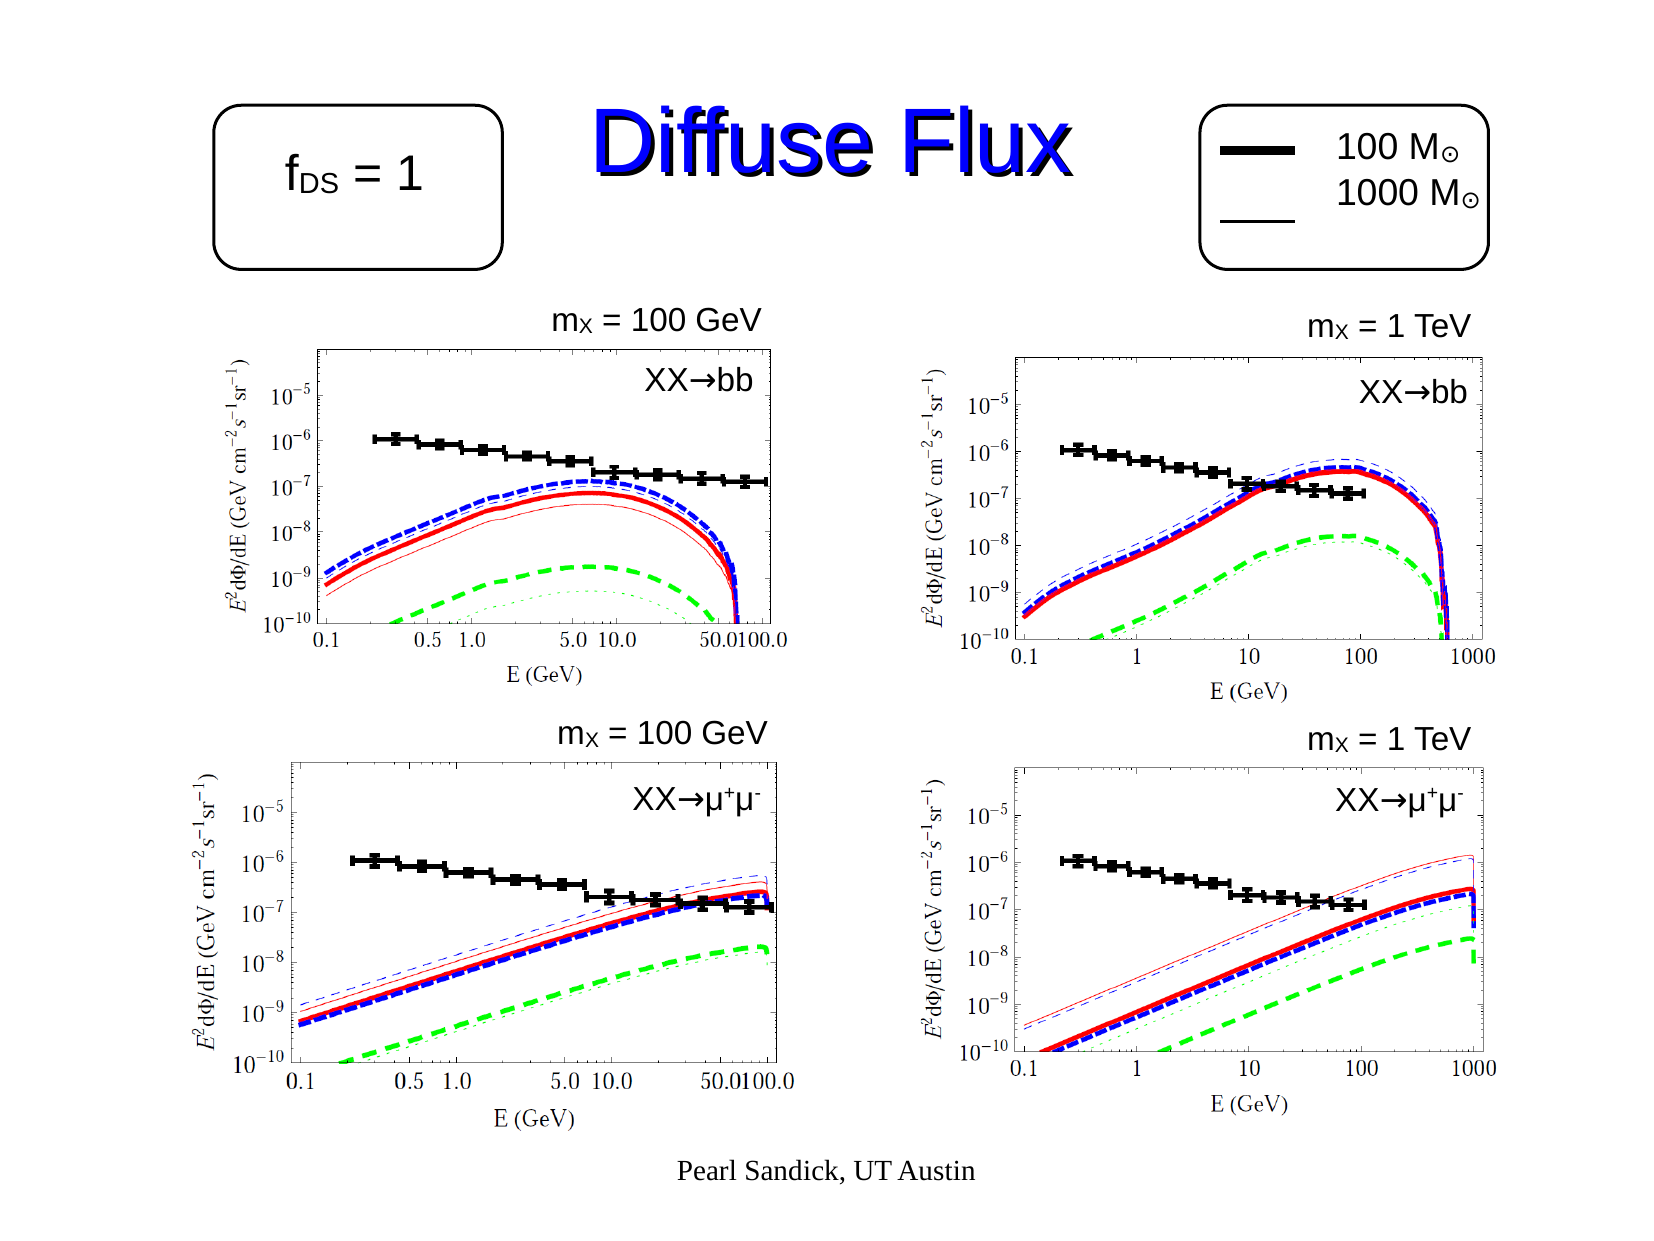

# Diffuse Flux
100 M⊙
1000 M⊙
fDS = 1
mX = 100 GeV
mX = 1 TeV
XX→bb
XX→bb
mX = 100 GeV
mX = 1 TeV
XX→μ+μ-
XX→μ+μ-
Pearl Sandick, UT Austin